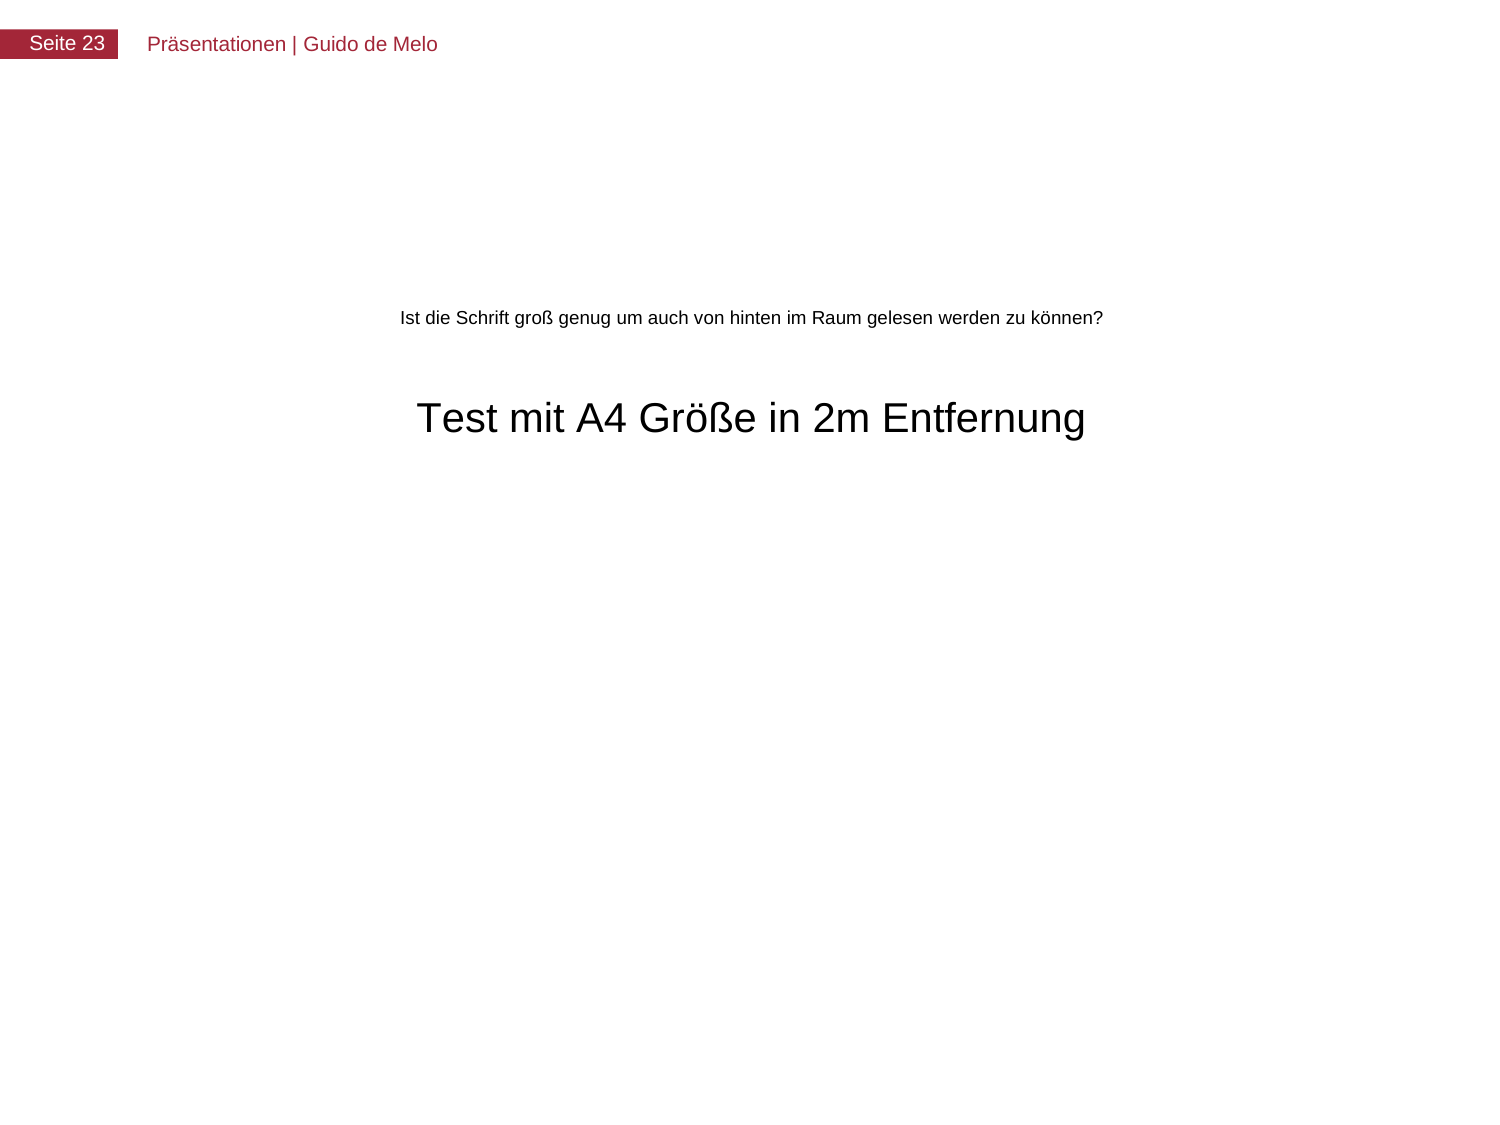

#
Ist die Schrift groß genug um auch von hinten im Raum gelesen werden zu können?
Test mit A4 Größe in 2m Entfernung